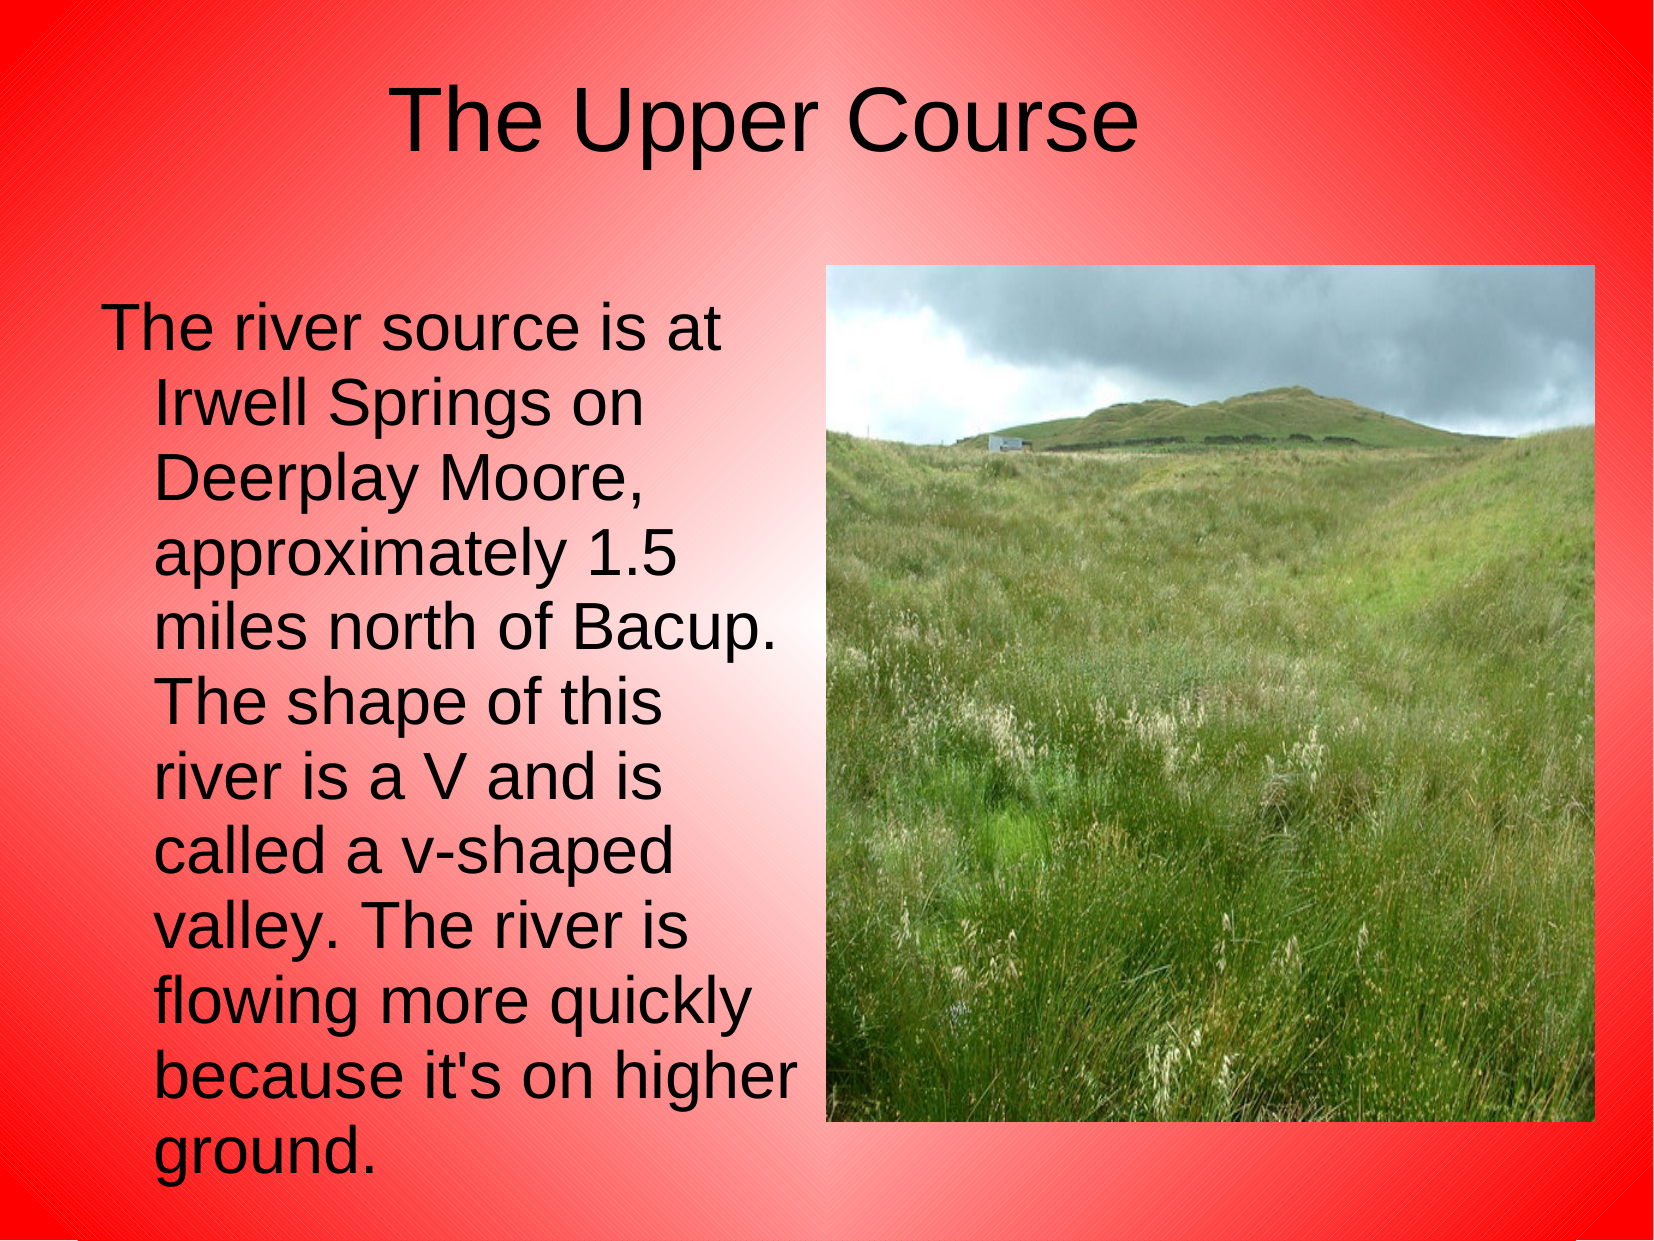

# The Upper Course
The river source is at Irwell Springs on Deerplay Moore, approximately 1.5 miles north of Bacup. The shape of this river is a V and is called a v-shaped valley. The river is flowing more quickly because it's on higher ground.